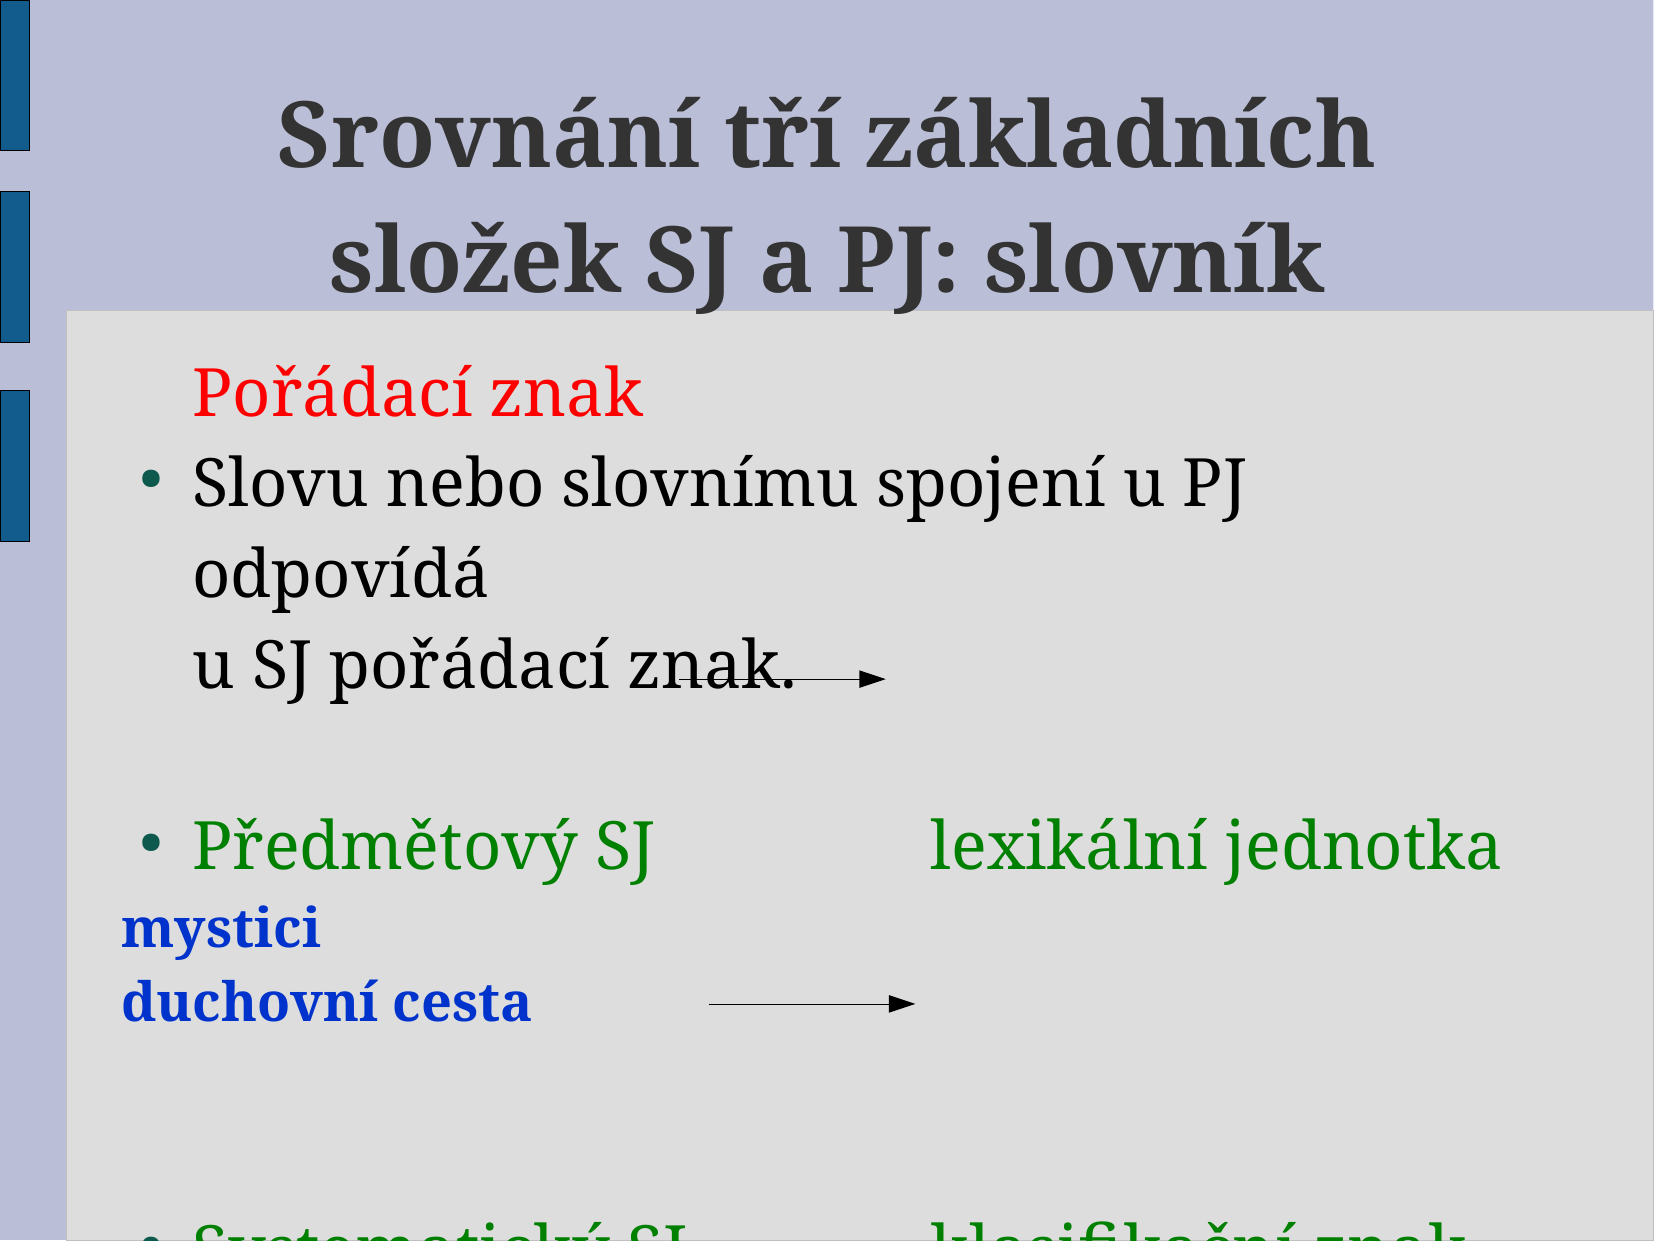

# Srovnání tří základních složek SJ a PJ: slovník
Pořádací znak
Slovu nebo slovnímu spojení u PJ odpovídá
u SJ pořádací znak.
Předmětový SJ 				lexikální jednotka
mystici
duchovní cesta
Systematický SJ 				klasifikační znak
2-587-051
2-584.5